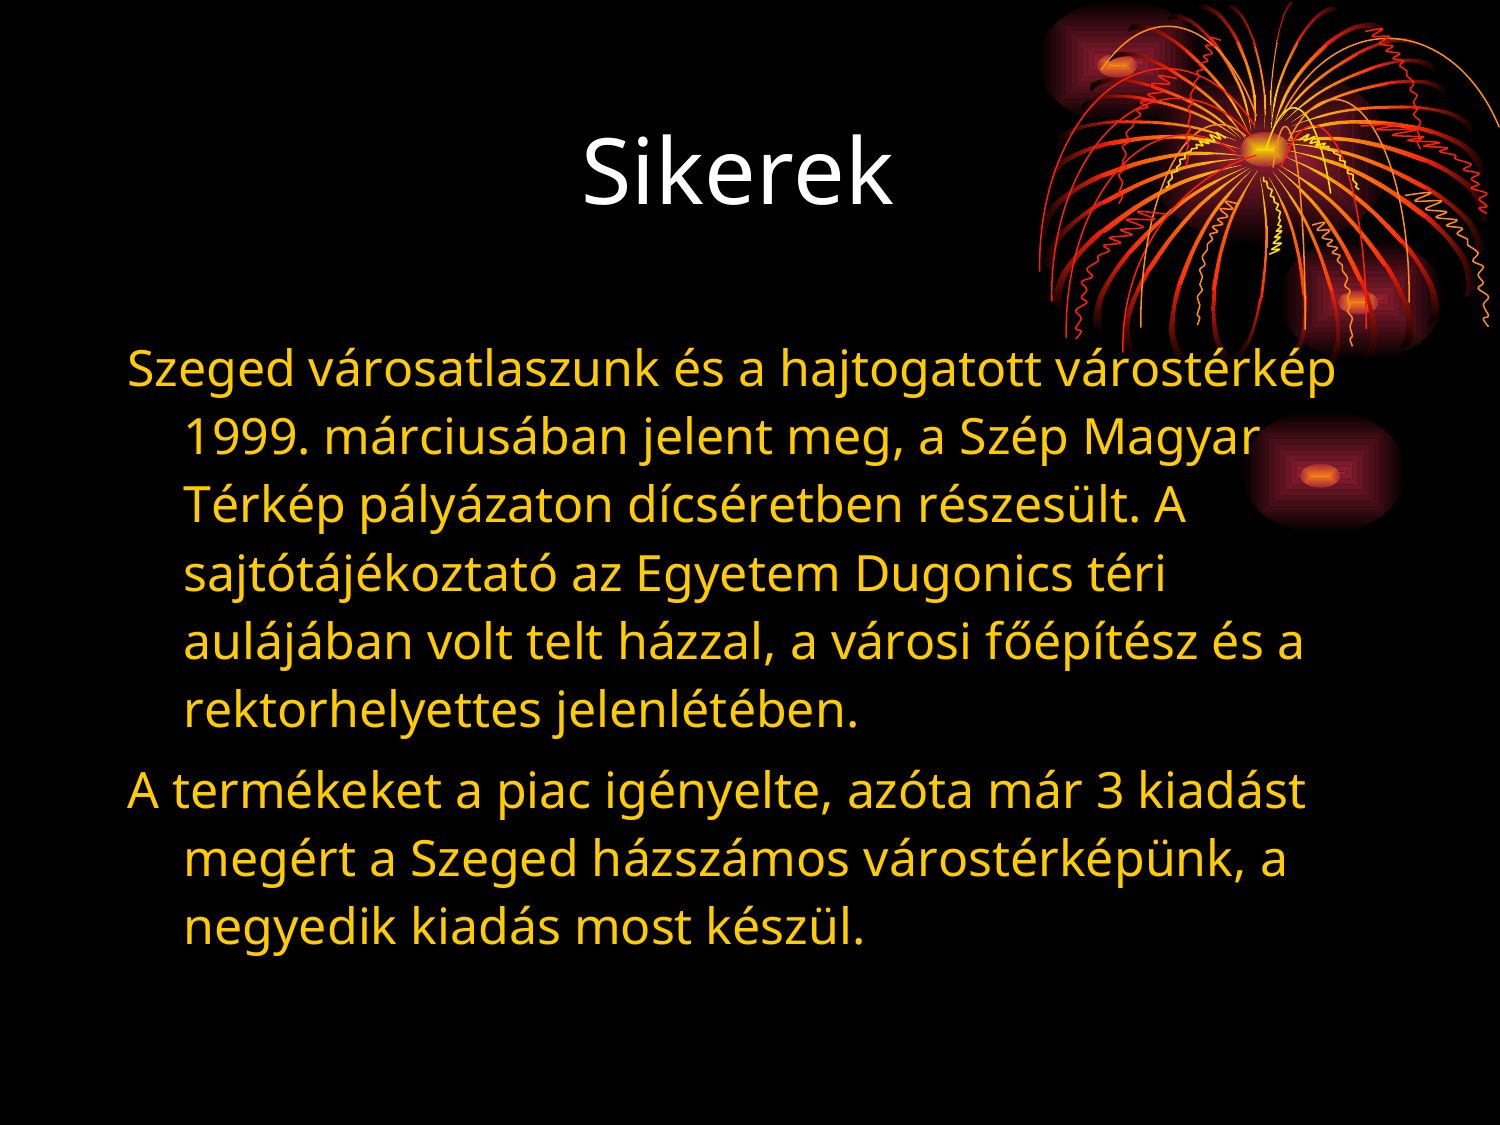

# Sikerek
Szeged városatlaszunk és a hajtogatott várostérkép 1999. márciusában jelent meg, a Szép Magyar Térkép pályázaton dícséretben részesült. A sajtótájékoztató az Egyetem Dugonics téri aulájában volt telt házzal, a városi főépítész és a rektorhelyettes jelenlétében.
A termékeket a piac igényelte, azóta már 3 kiadást megért a Szeged házszámos várostérképünk, a negyedik kiadás most készül.